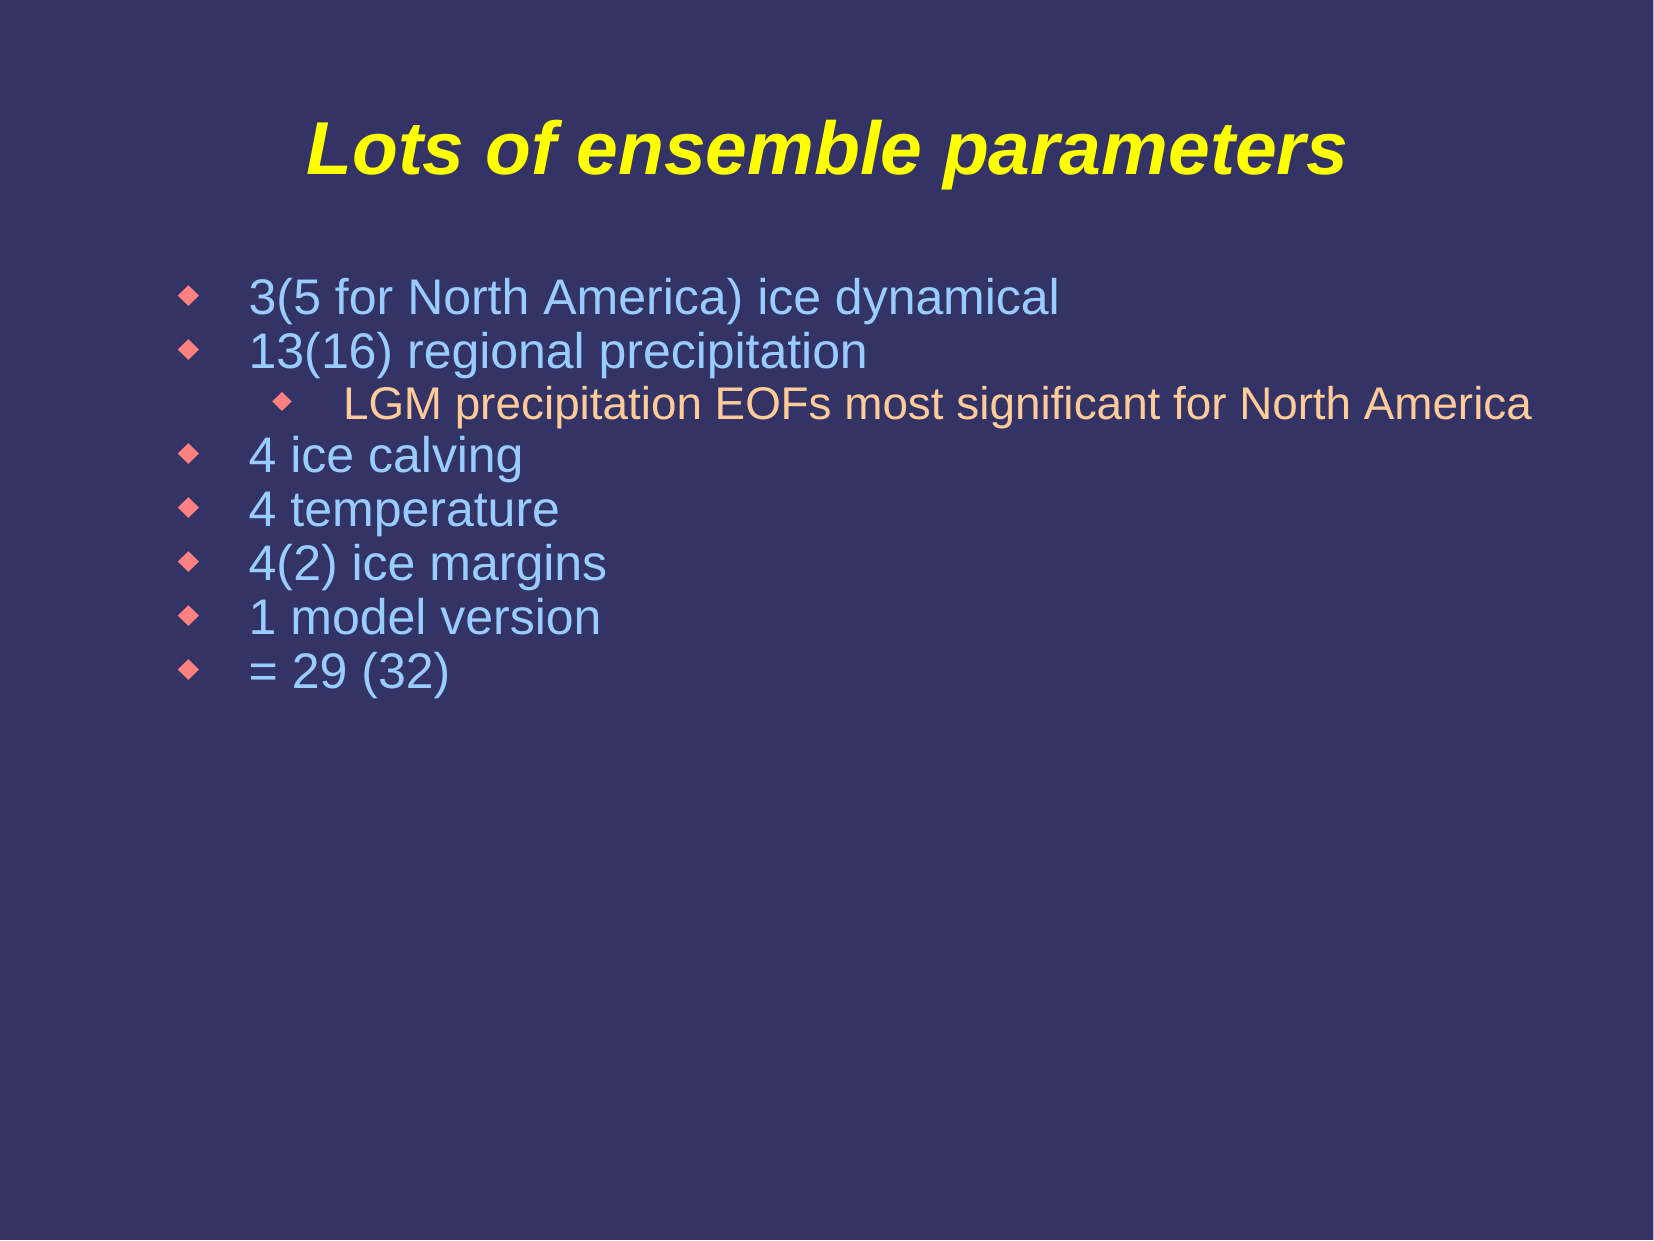

# Lots of ensemble parameters
3(5 for North America) ice dynamical
13(16) regional precipitation
LGM precipitation EOFs most significant for North America
4 ice calving
4 temperature
4(2) ice margins
1 model version
= 29 (32)